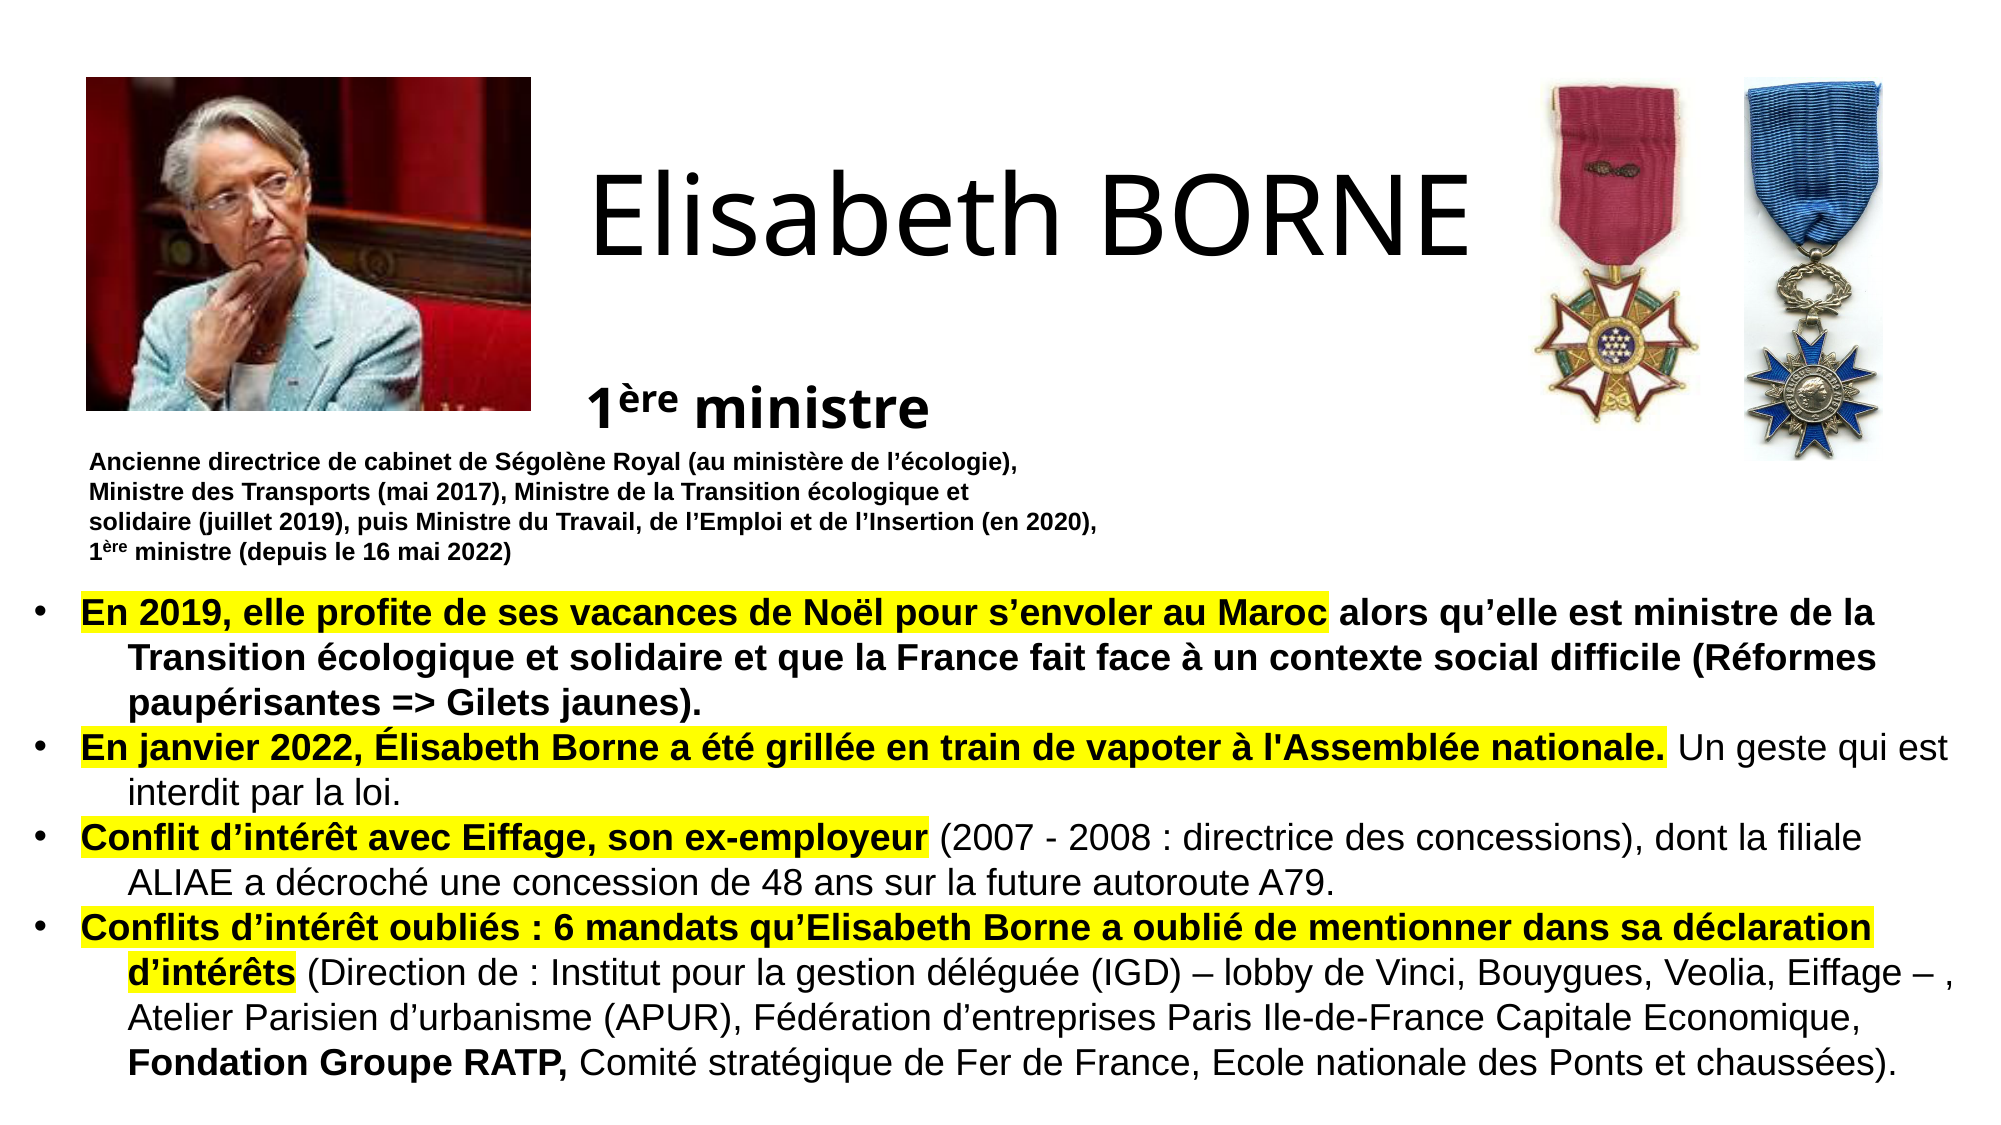

# Elisabeth BORNE
1ère ministre
Ancienne directrice de cabinet de Ségolène Royal (au ministère de l’écologie), Ministre des Transports (mai 2017), Ministre de la Transition écologique et solidaire (juillet 2019), puis Ministre du Travail, de l’Emploi et de l’Insertion (en 2020), 1ère ministre (depuis le 16 mai 2022)
En 2019, elle profite de ses vacances de Noël pour s’envoler au Maroc alors qu’elle est ministre de la Transition écologique et solidaire et que la France fait face à un contexte social difficile (Réformes paupérisantes => Gilets jaunes).
En janvier 2022, Élisabeth Borne a été grillée en train de vapoter à l'Assemblée nationale. Un geste qui est interdit par la loi.
Conflit d’intérêt avec Eiffage, son ex-employeur (2007 - 2008 : directrice des concessions), dont la filiale ALIAE a décroché une concession de 48 ans sur la future autoroute A79.
Conflits d’intérêt oubliés : 6 mandats qu’Elisabeth Borne a oublié de mentionner dans sa déclaration d’intérêts (Direction de : Institut pour la gestion déléguée (IGD) – lobby de Vinci, Bouygues, Veolia, Eiffage – , Atelier Parisien d’urbanisme (APUR), Fédération d’entreprises Paris Ile-de-France Capitale Economique, Fondation Groupe RATP, Comité stratégique de Fer de France, Ecole nationale des Ponts et chaussées).